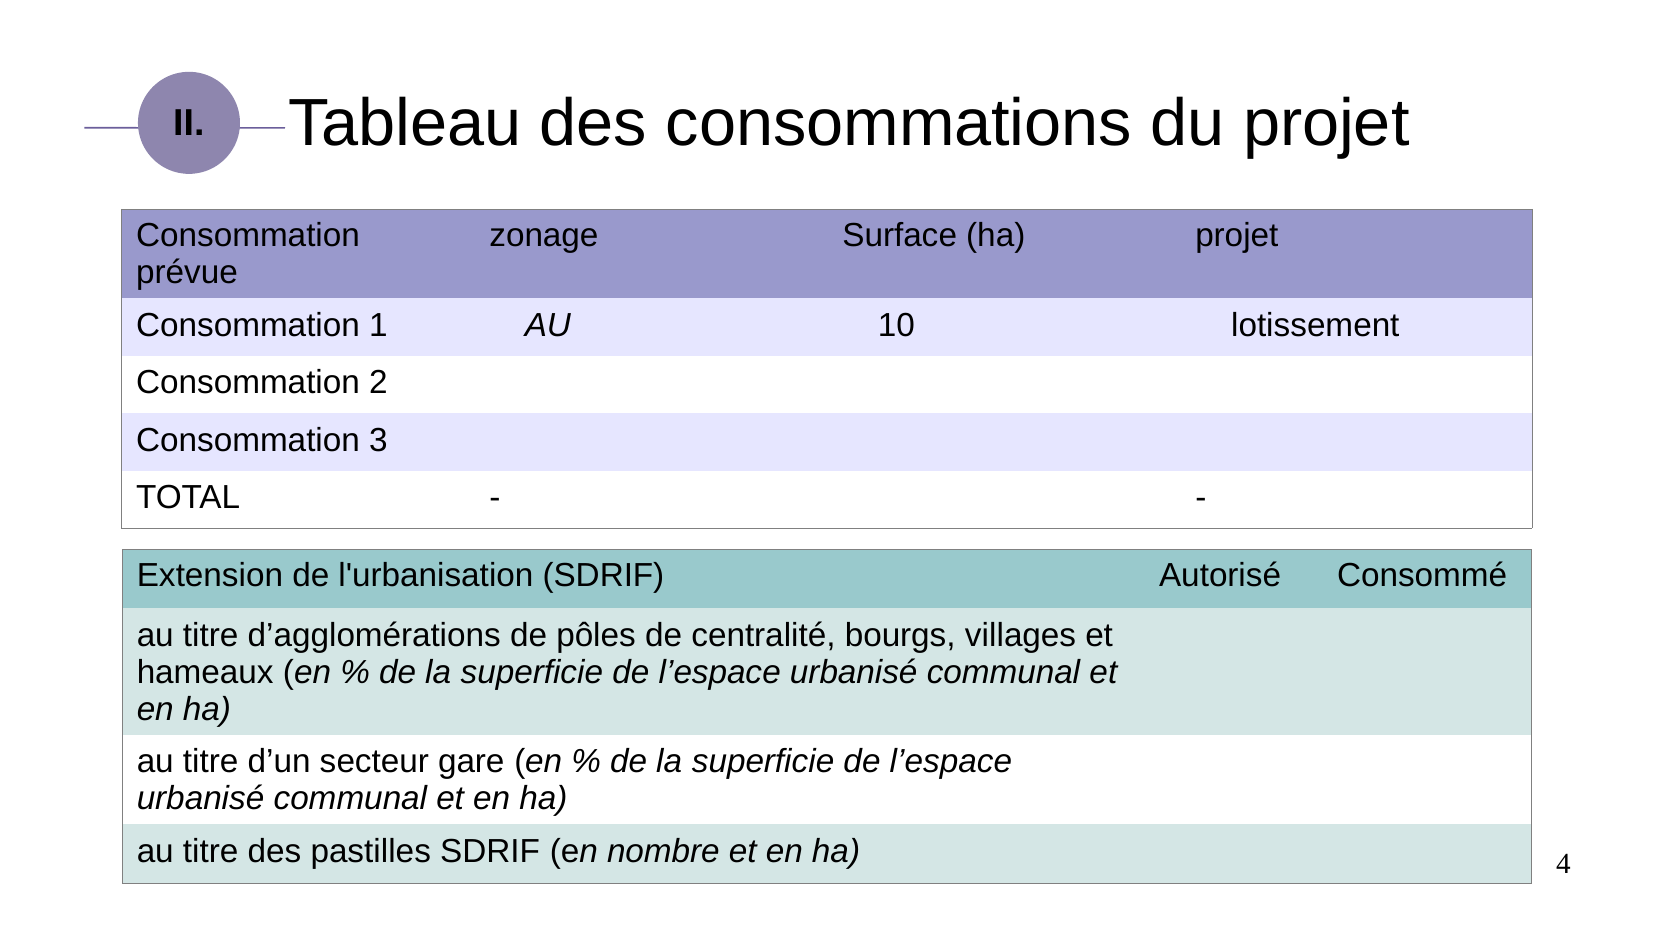

# Tableau des consommations du projet
II.
| Consommation prévue | zonage | Surface (ha) | projet |
| --- | --- | --- | --- |
| Consommation 1 | AU | 10 | lotissement |
| Consommation 2 | | | |
| Consommation 3 | | | |
| TOTAL | - | | - |
| Extension de l'urbanisation (SDRIF) | Autorisé | Consommé |
| --- | --- | --- |
| au titre d’agglomérations de pôles de centralité, bourgs, villages et hameaux (en % de la superficie de l’espace urbanisé communal et en ha) | | |
| au titre d’un secteur gare (en % de la superficie de l’espace urbanisé communal et en ha) | | |
| au titre des pastilles SDRIF (en nombre et en ha) | | |
4